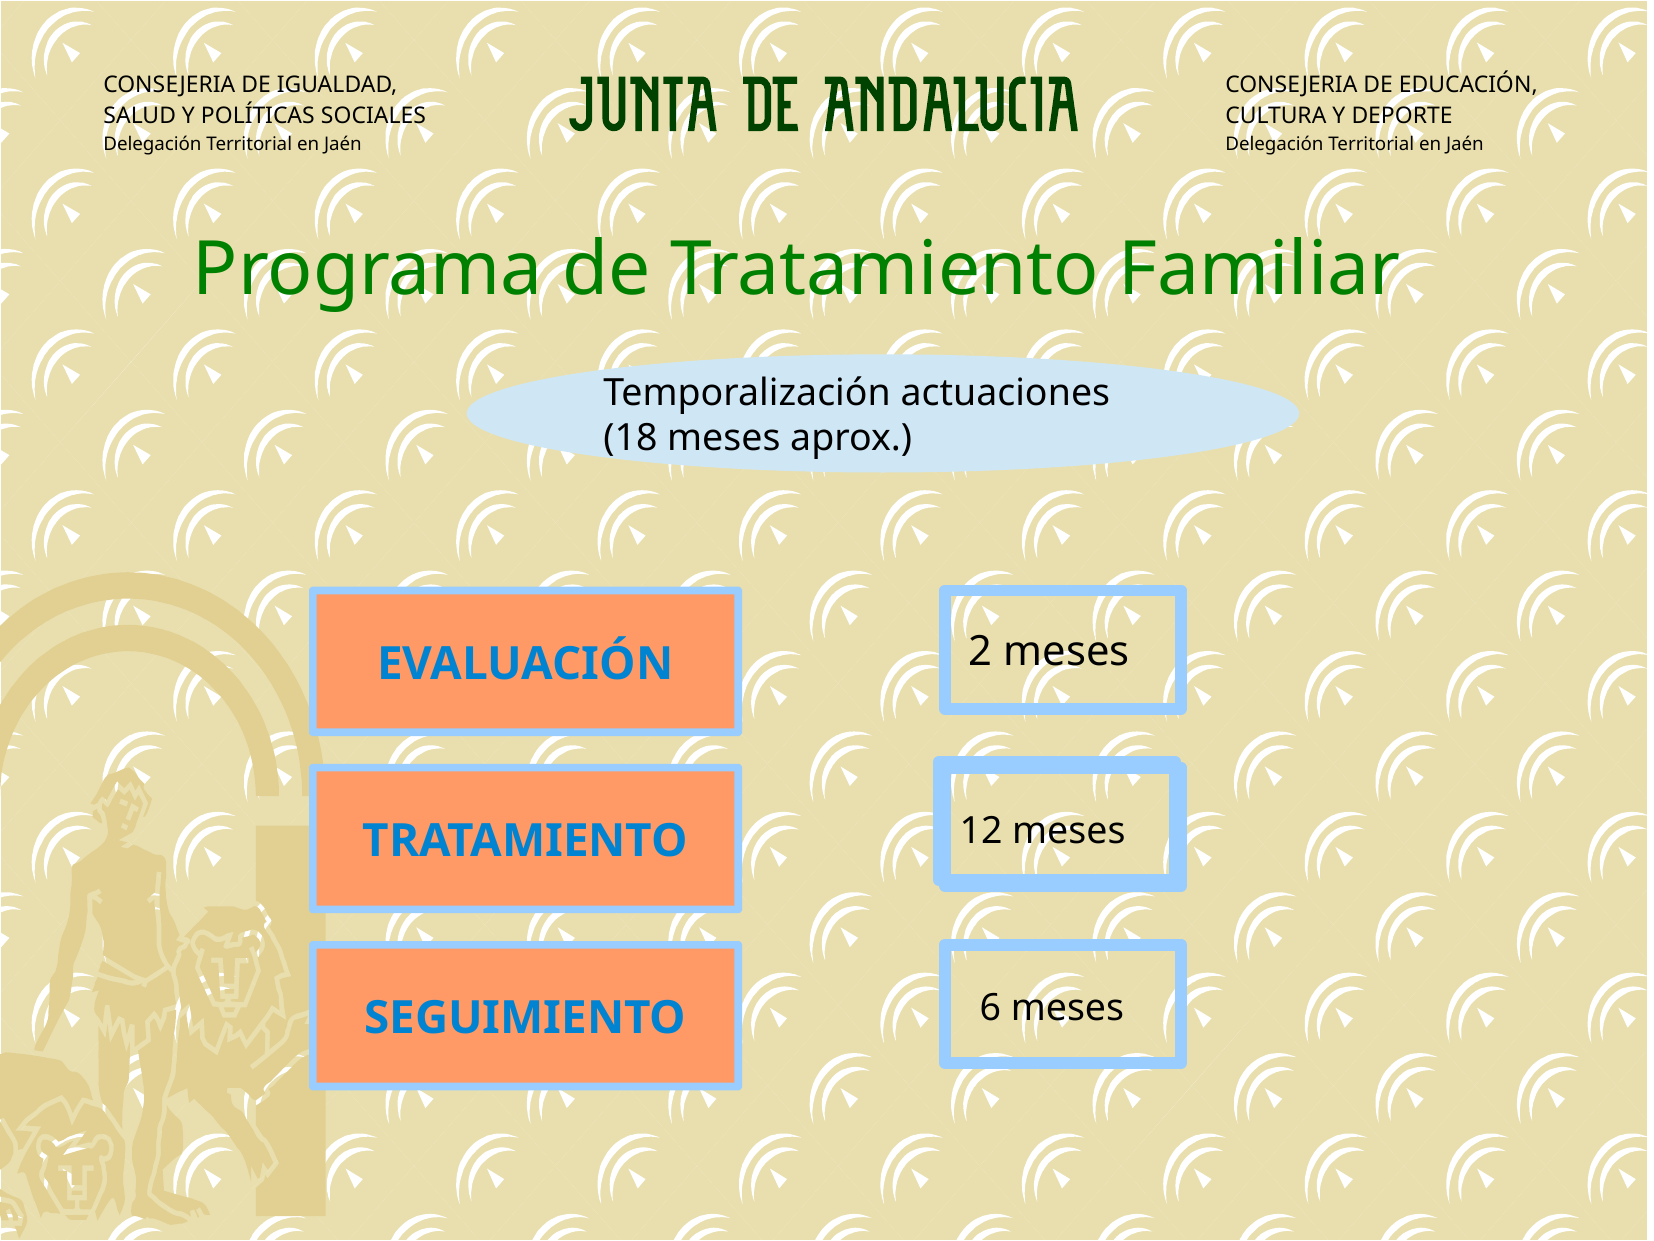

CONSEJERIA DE IGUALDAD,
SALUD Y POLÍTICAS SOCIALES
Delegación Territorial en Jaén
CONSEJERIA DE EDUCACIÓN,
CULTURA Y DEPORTE
Delegación Territorial en Jaén
Programa de Tratamiento Familiar
Temporalización actuaciones (18 meses aprox.)
EVALUACIÓN
2 meses
TRATAMIENTO
12 meses
SEGUIMIENTO
6 meses